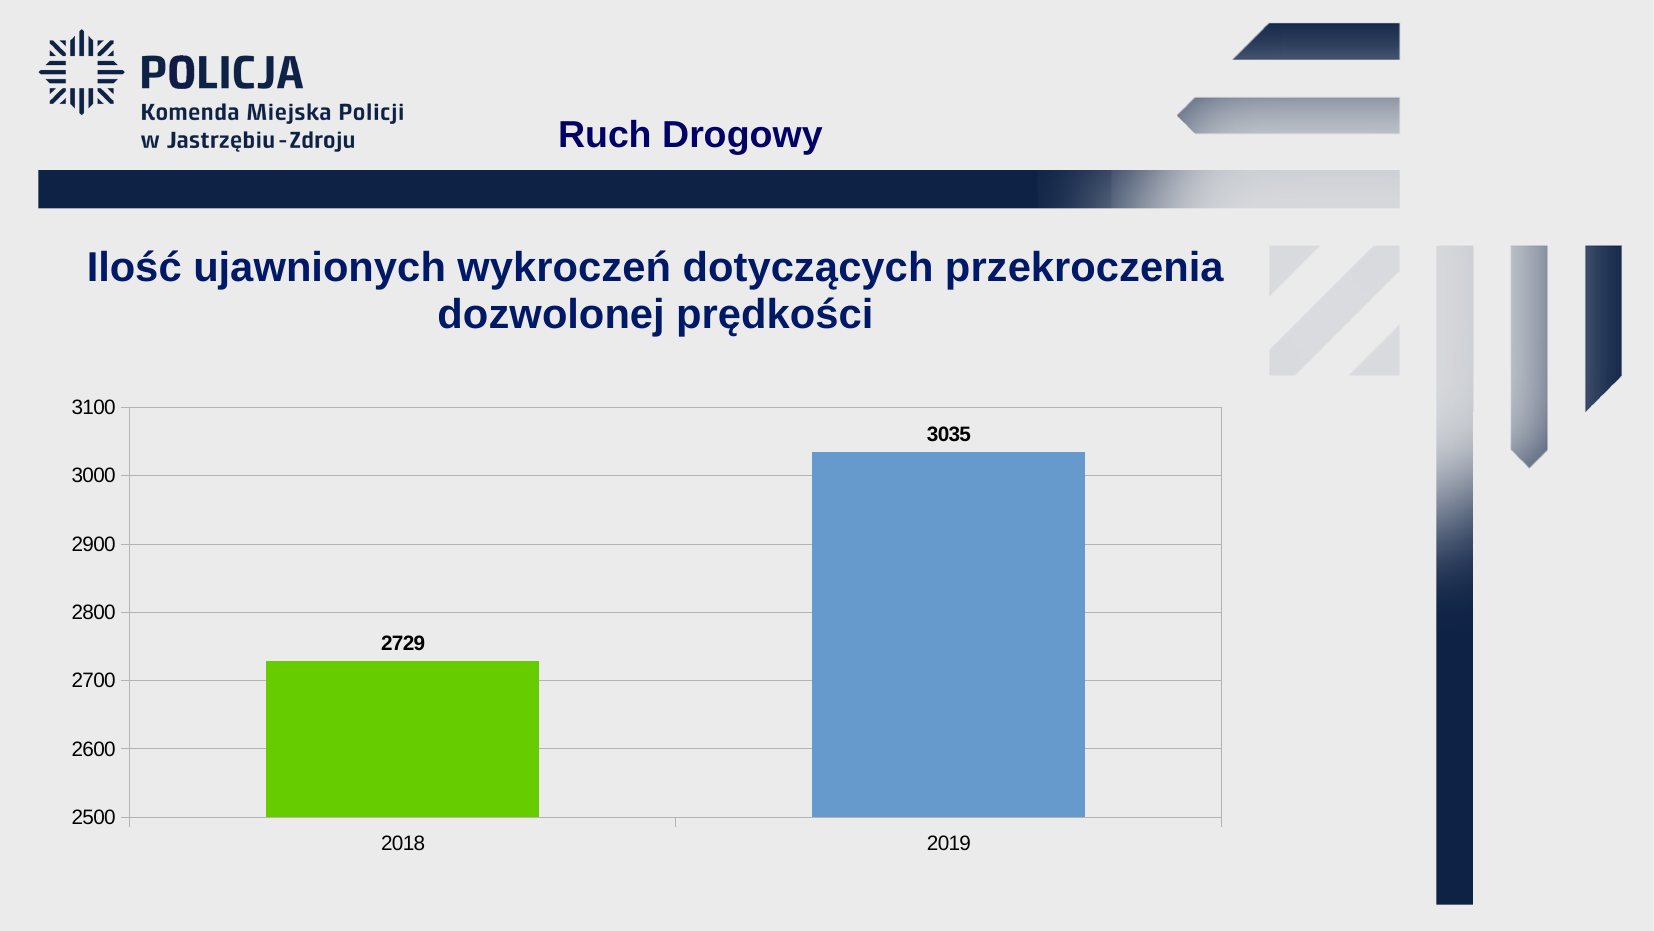

Ruch Drogowy
# Ilość ujawnionych wykroczeń dotyczących przekroczenia dozwolonej prędkości
### Chart
| Category | Kolumna 2 |
|---|---|
| 2018 | 2729.0 |
| 2019 | 3035.0 |